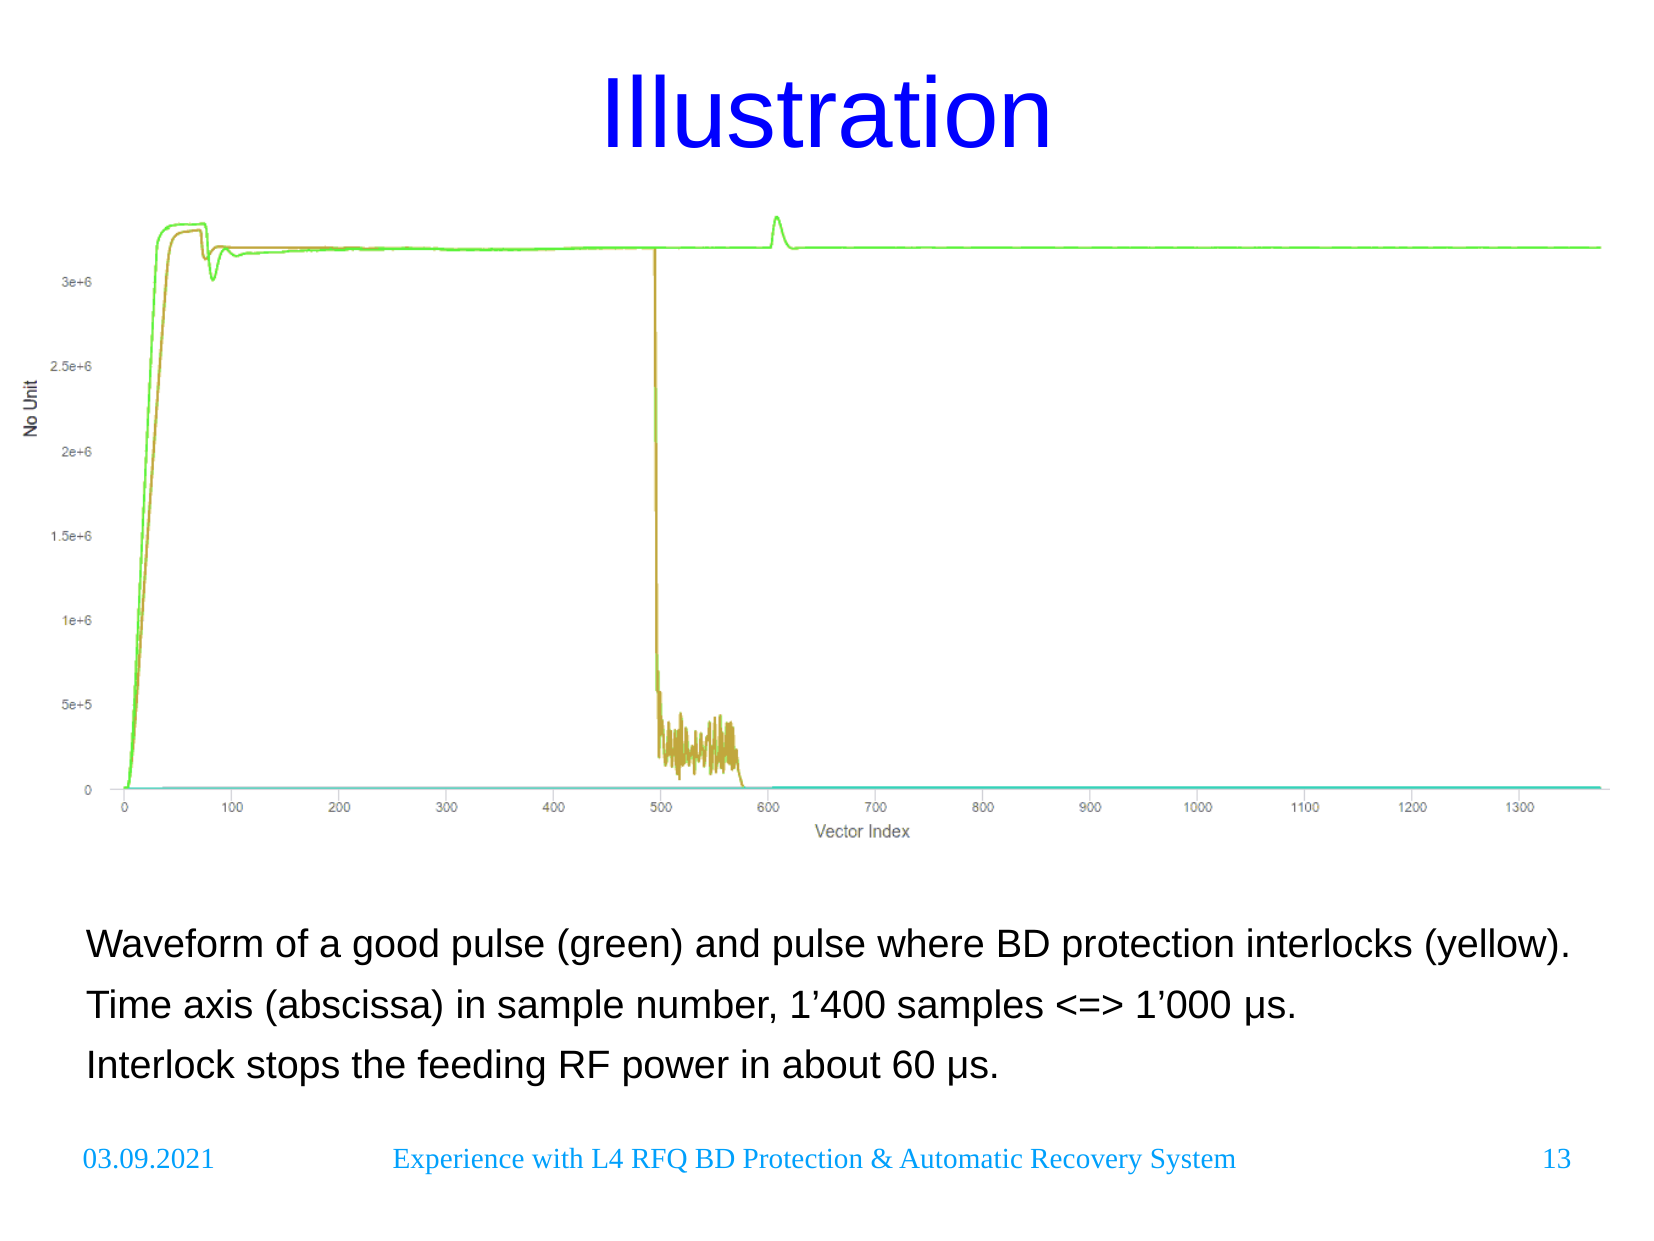

# Illustration
Waveform of a good pulse (green) and pulse where BD protection interlocks (yellow).
Time axis (abscissa) in sample number, 1’400 samples <=> 1’000 μs.
Interlock stops the feeding RF power in about 60 μs.
03.09.2021
Experience with L4 RFQ BD Protection & Automatic Recovery System
13